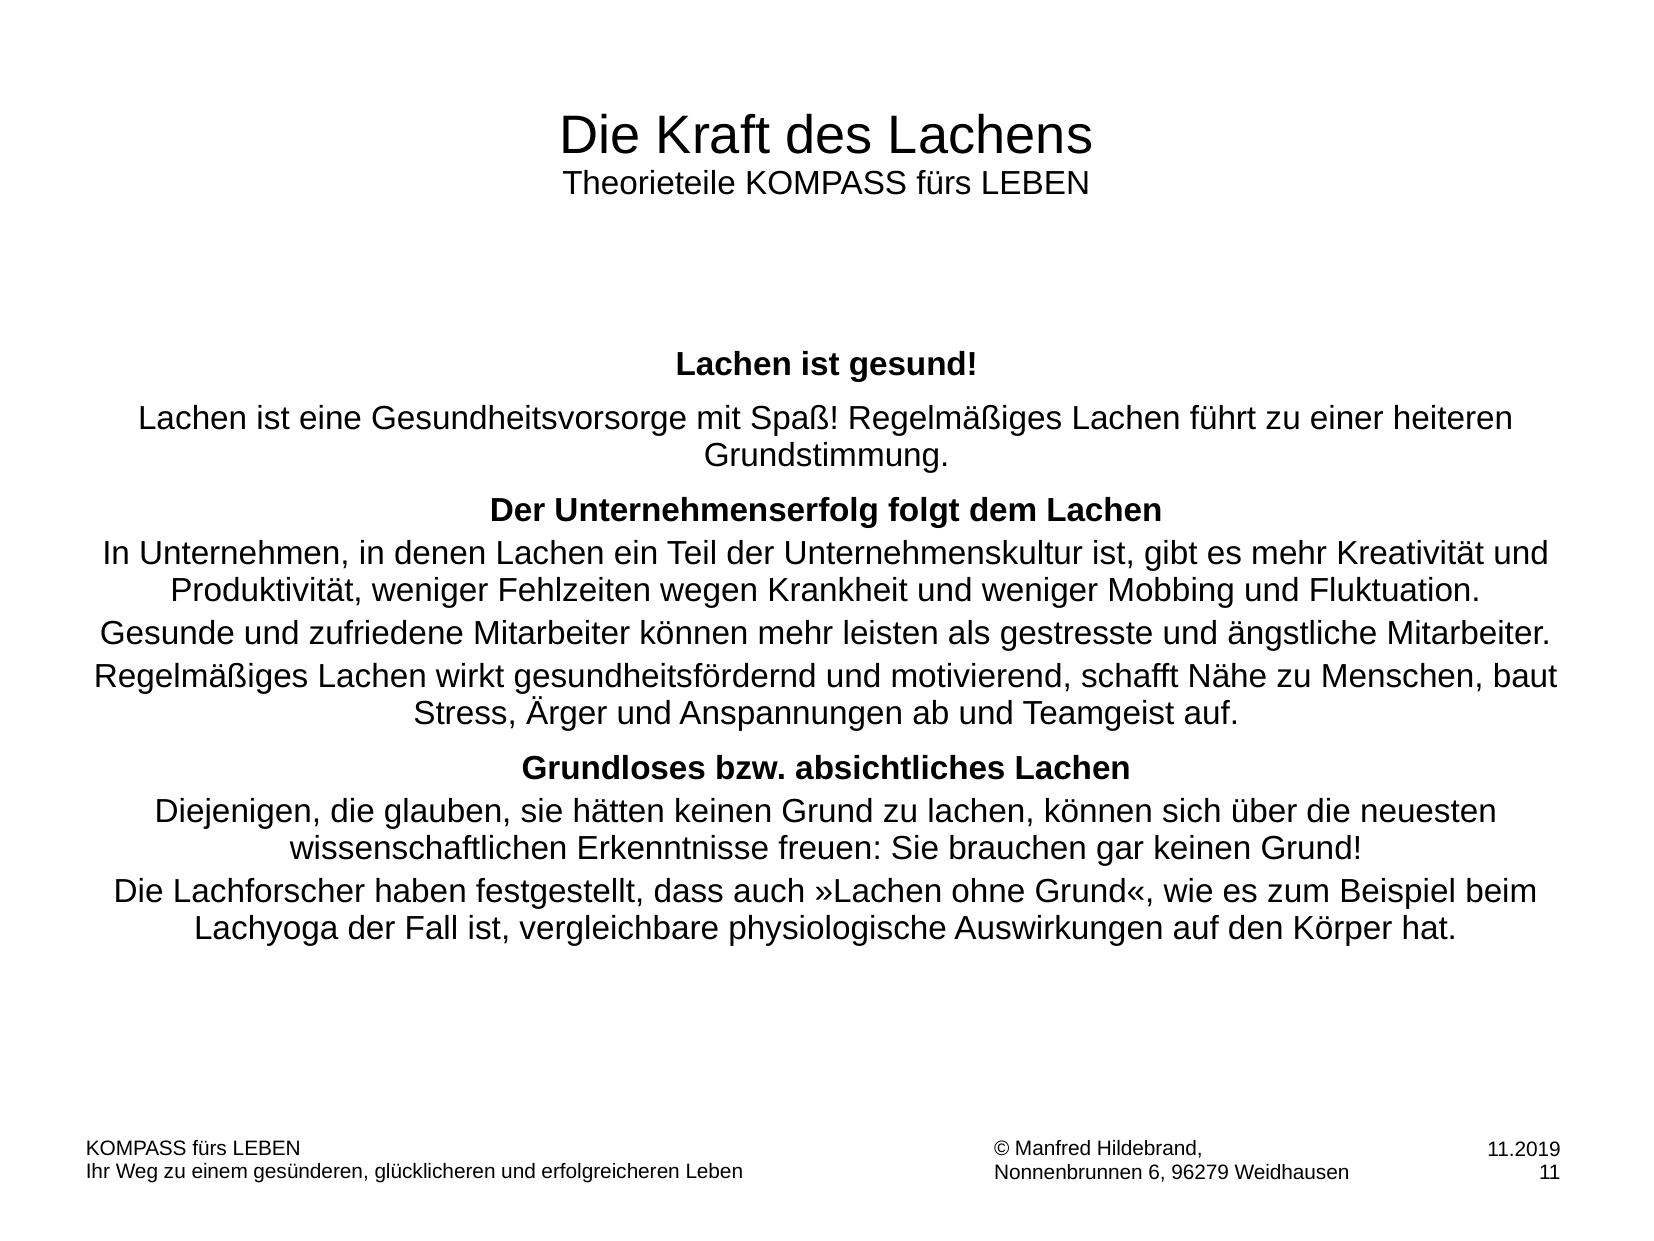

# Die Kraft des Lachens Theorieteile KOMPASS fürs LEBEN
Lachen ist gesund!
Lachen ist eine Gesundheitsvorsorge mit Spaß! Regelmäßiges Lachen führt zu einer heiteren Grundstimmung.
Der Unternehmenserfolg folgt dem Lachen
In Unternehmen, in denen Lachen ein Teil der Unternehmenskultur ist, gibt es mehr Kreativität und Produktivität, weniger Fehlzeiten wegen Krankheit und weniger Mobbing und Fluktuation.
Gesunde und zufriedene Mitarbeiter können mehr leisten als gestresste und ängstliche Mitarbeiter.
Regelmäßiges Lachen wirkt gesundheitsfördernd und motivierend, schafft Nähe zu Menschen, baut Stress, Ärger und Anspannungen ab und Teamgeist auf.
Grundloses bzw. absichtliches Lachen
Diejenigen, die glauben, sie hätten keinen Grund zu lachen, können sich über die neuesten wissenschaftlichen Erkenntnisse freuen: Sie brauchen gar keinen Grund!
Die Lachforscher haben festgestellt, dass auch »Lachen ohne Grund«, wie es zum Beispiel beim Lachyoga der Fall ist, vergleichbare physiologische Auswirkungen auf den Körper hat.
KOMPASS fürs LEBEN
Ihr Weg zu einem gesünderen, glücklicheren und erfolgreicheren Leben
© Manfred Hildebrand,
Nonnenbrunnen 6, 96279 Weidhausen
11.2019
11